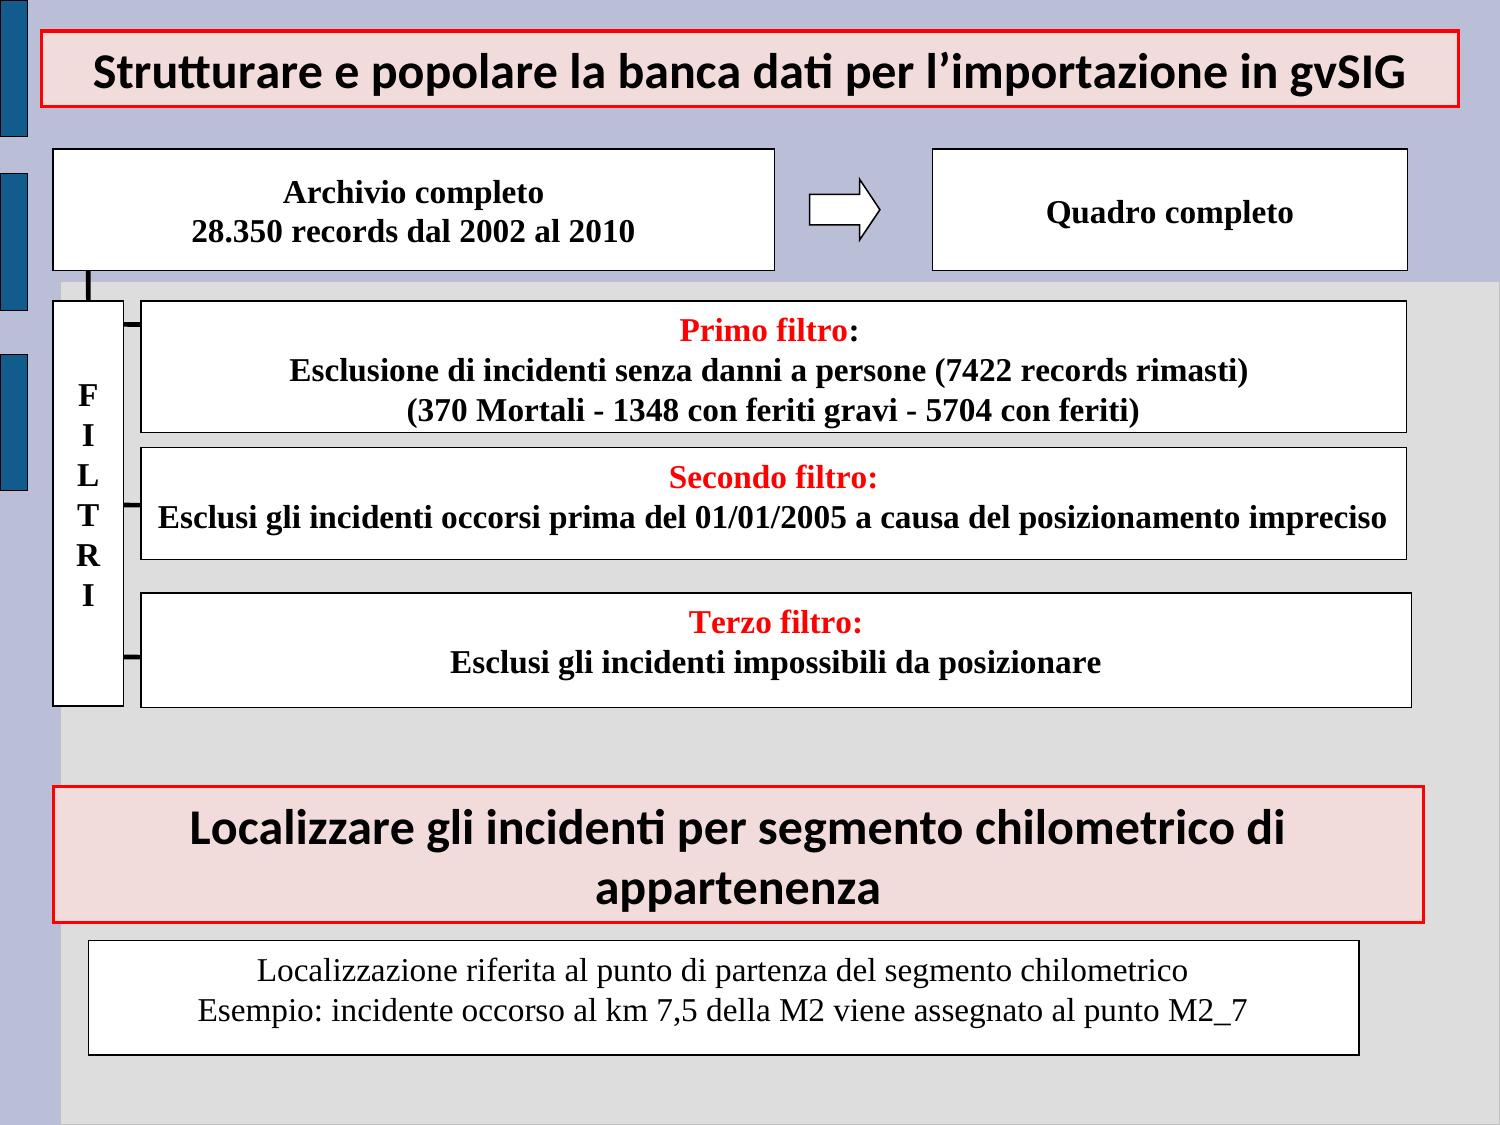

Strutturare e popolare la banca dati per l’importazione in gvSIG
Archivio completo
28.350 records dal 2002 al 2010
Quadro completo
F
I
L
T
R
I
Primo filtro:
Esclusione di incidenti senza danni a persone (7422 records rimasti)
(370 Mortali - 1348 con feriti gravi - 5704 con feriti)
Secondo filtro:
Esclusi gli incidenti occorsi prima del 01/01/2005 a causa del posizionamento impreciso
Terzo filtro:
Esclusi gli incidenti impossibili da posizionare
Localizzare gli incidenti per segmento chilometrico di appartenenza
Localizzazione riferita al punto di partenza del segmento chilometrico
Esempio: incidente occorso al km 7,5 della M2 viene assegnato al punto M2_7